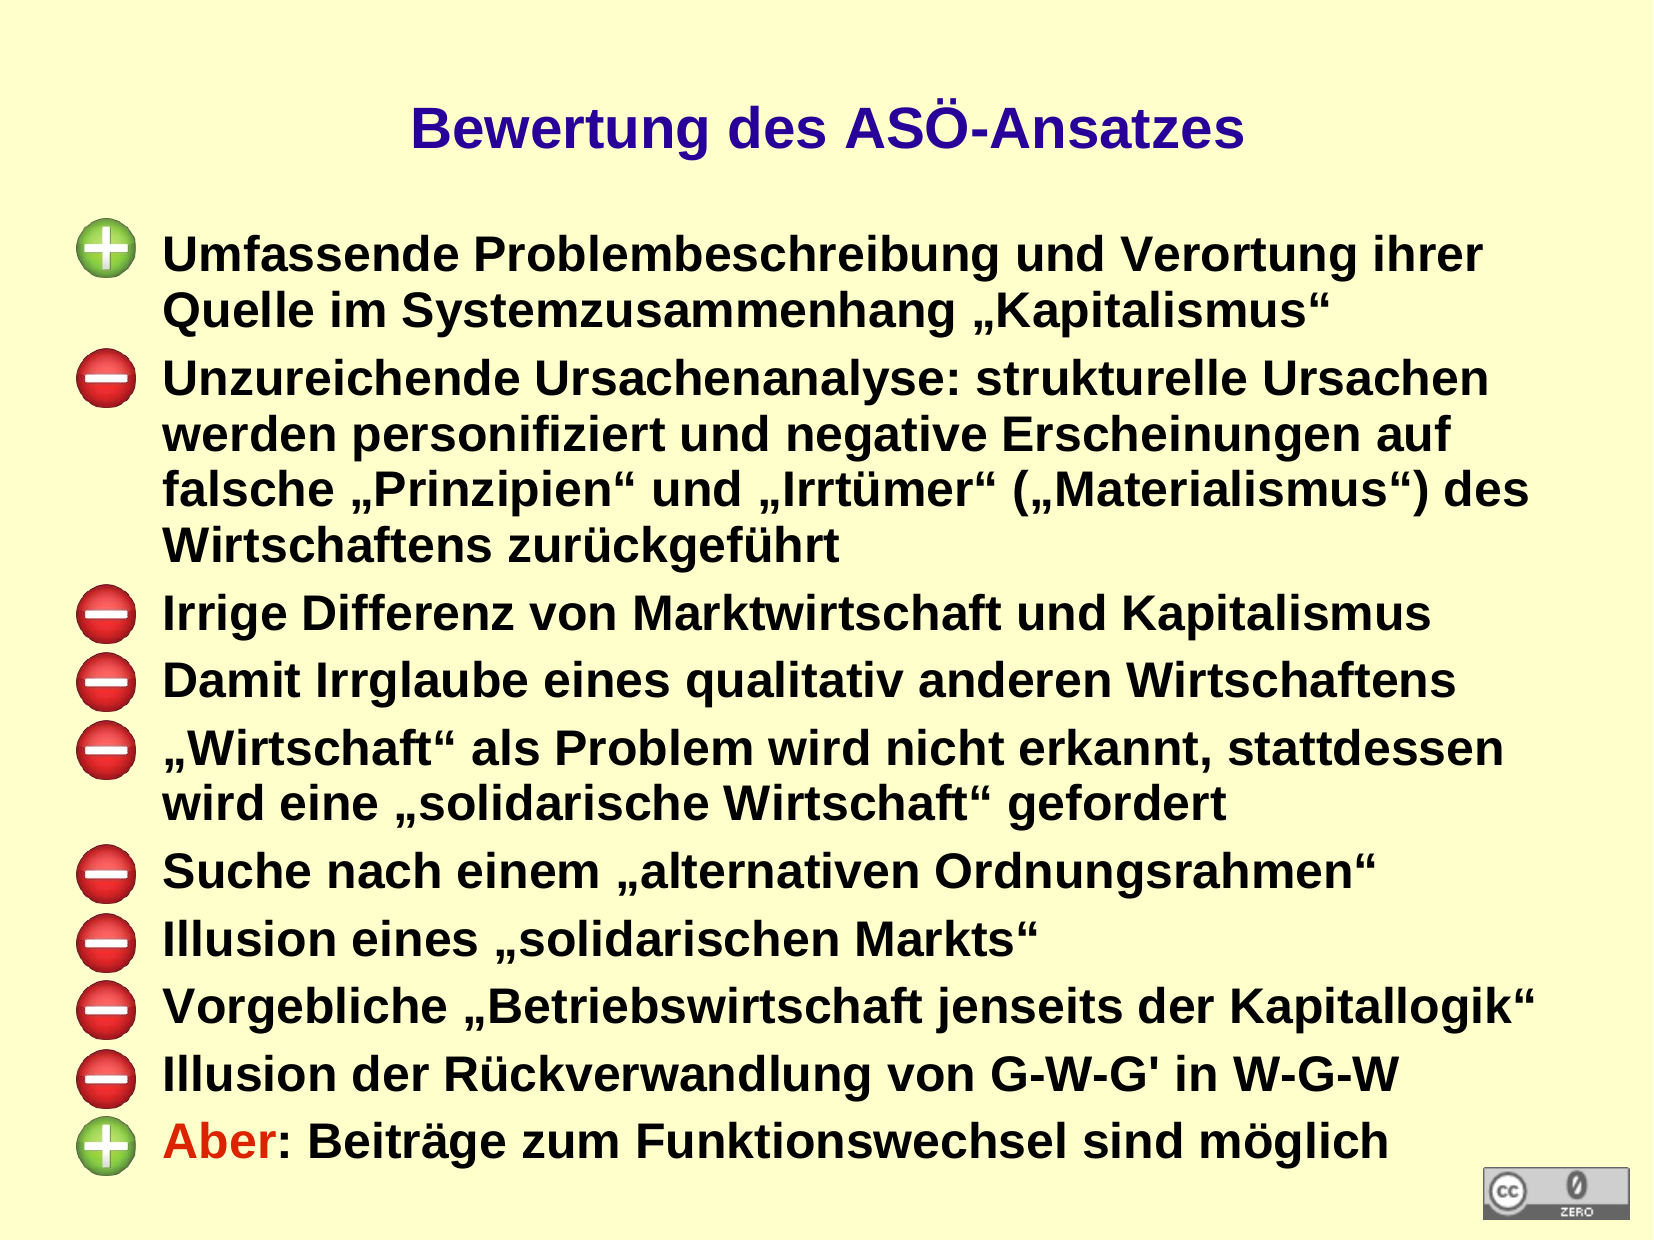

# Bewertung des ASÖ-Ansatzes
Umfassende Problembeschreibung und Verortung ihrer Quelle im Systemzusammenhang „Kapitalismus“
Unzureichende Ursachenanalyse: strukturelle Ursachen werden personifiziert und negative Erscheinungen auf falsche „Prinzipien“ und „Irrtümer“ („Materialismus“) des Wirtschaftens zurückgeführt
Irrige Differenz von Marktwirtschaft und Kapitalismus
Damit Irrglaube eines qualitativ anderen Wirtschaftens
„Wirtschaft“ als Problem wird nicht erkannt, stattdessen wird eine „solidarische Wirtschaft“ gefordert
Suche nach einem „alternativen Ordnungsrahmen“
Illusion eines „solidarischen Markts“
Vorgebliche „Betriebswirtschaft jenseits der Kapitallogik“
Illusion der Rückverwandlung von G-W-G' in W-G-W
Aber: Beiträge zum Funktionswechsel sind möglich